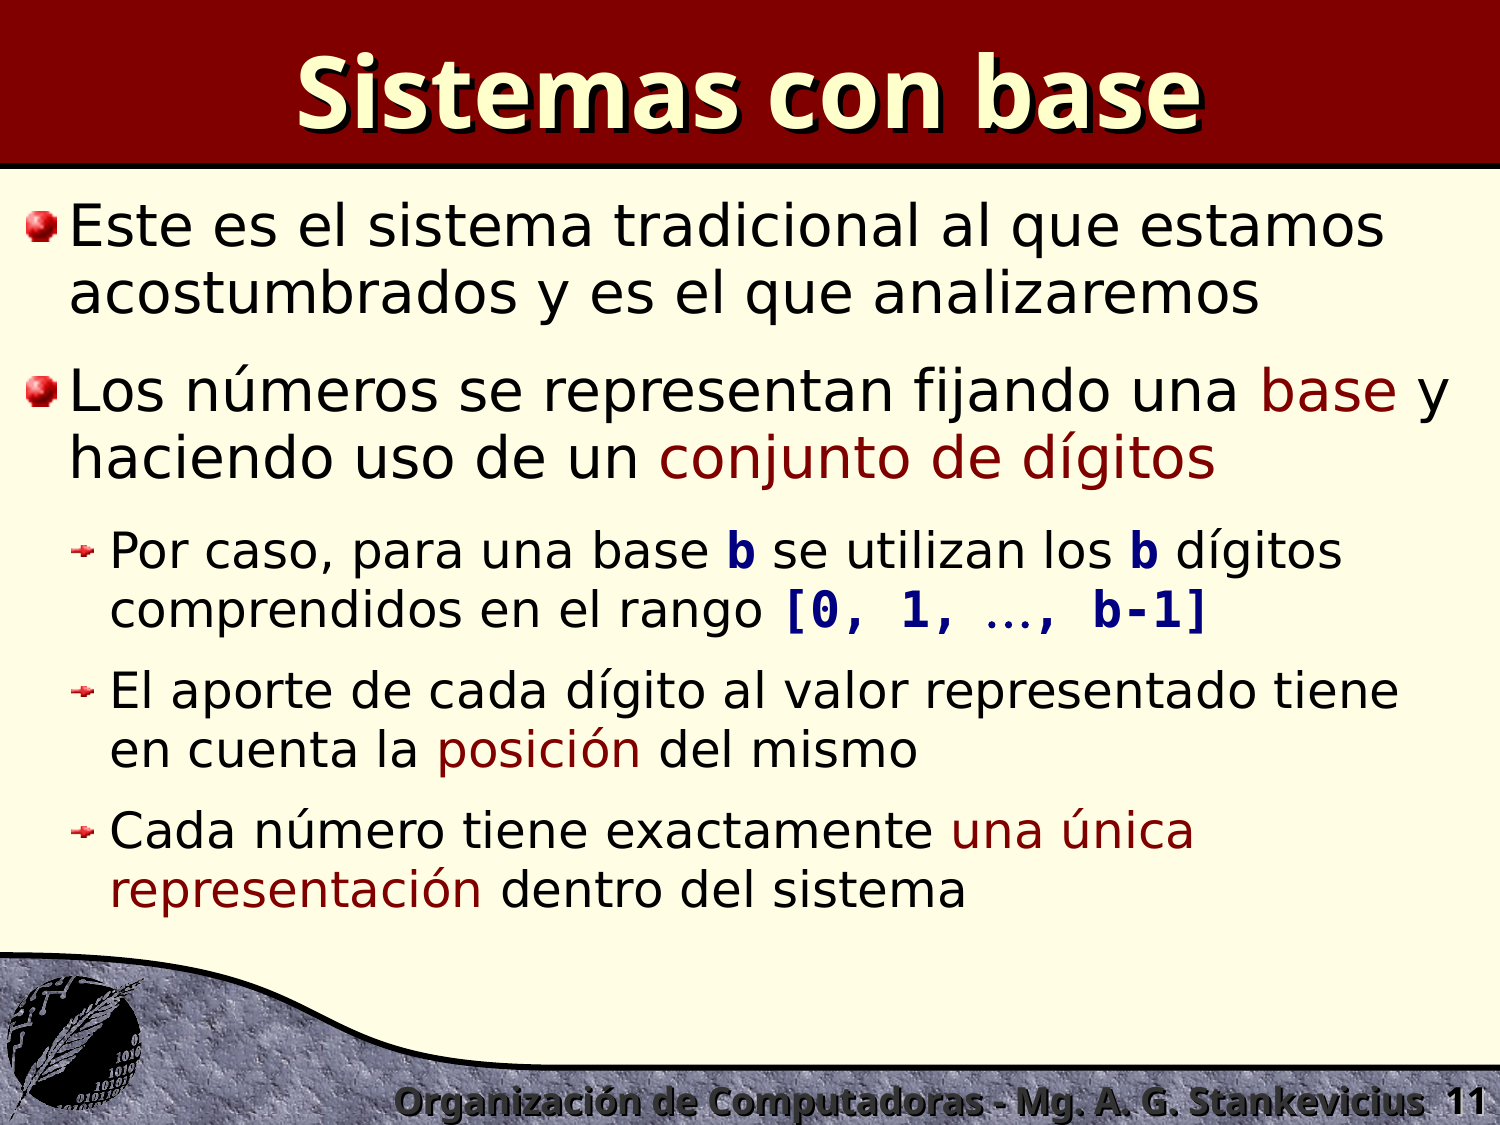

# Sistemas con base
Este es el sistema tradicional al que estamos acostumbrados y es el que analizaremos
Los números se representan fijando una base y haciendo uso de un conjunto de dígitos
Por caso, para una base b se utilizan los b dígitos comprendidos en el rango [0, 1, …, b-1]
El aporte de cada dígito al valor representado tiene
en cuenta la posición del mismo
Cada número tiene exactamente una única representación dentro del sistema
11